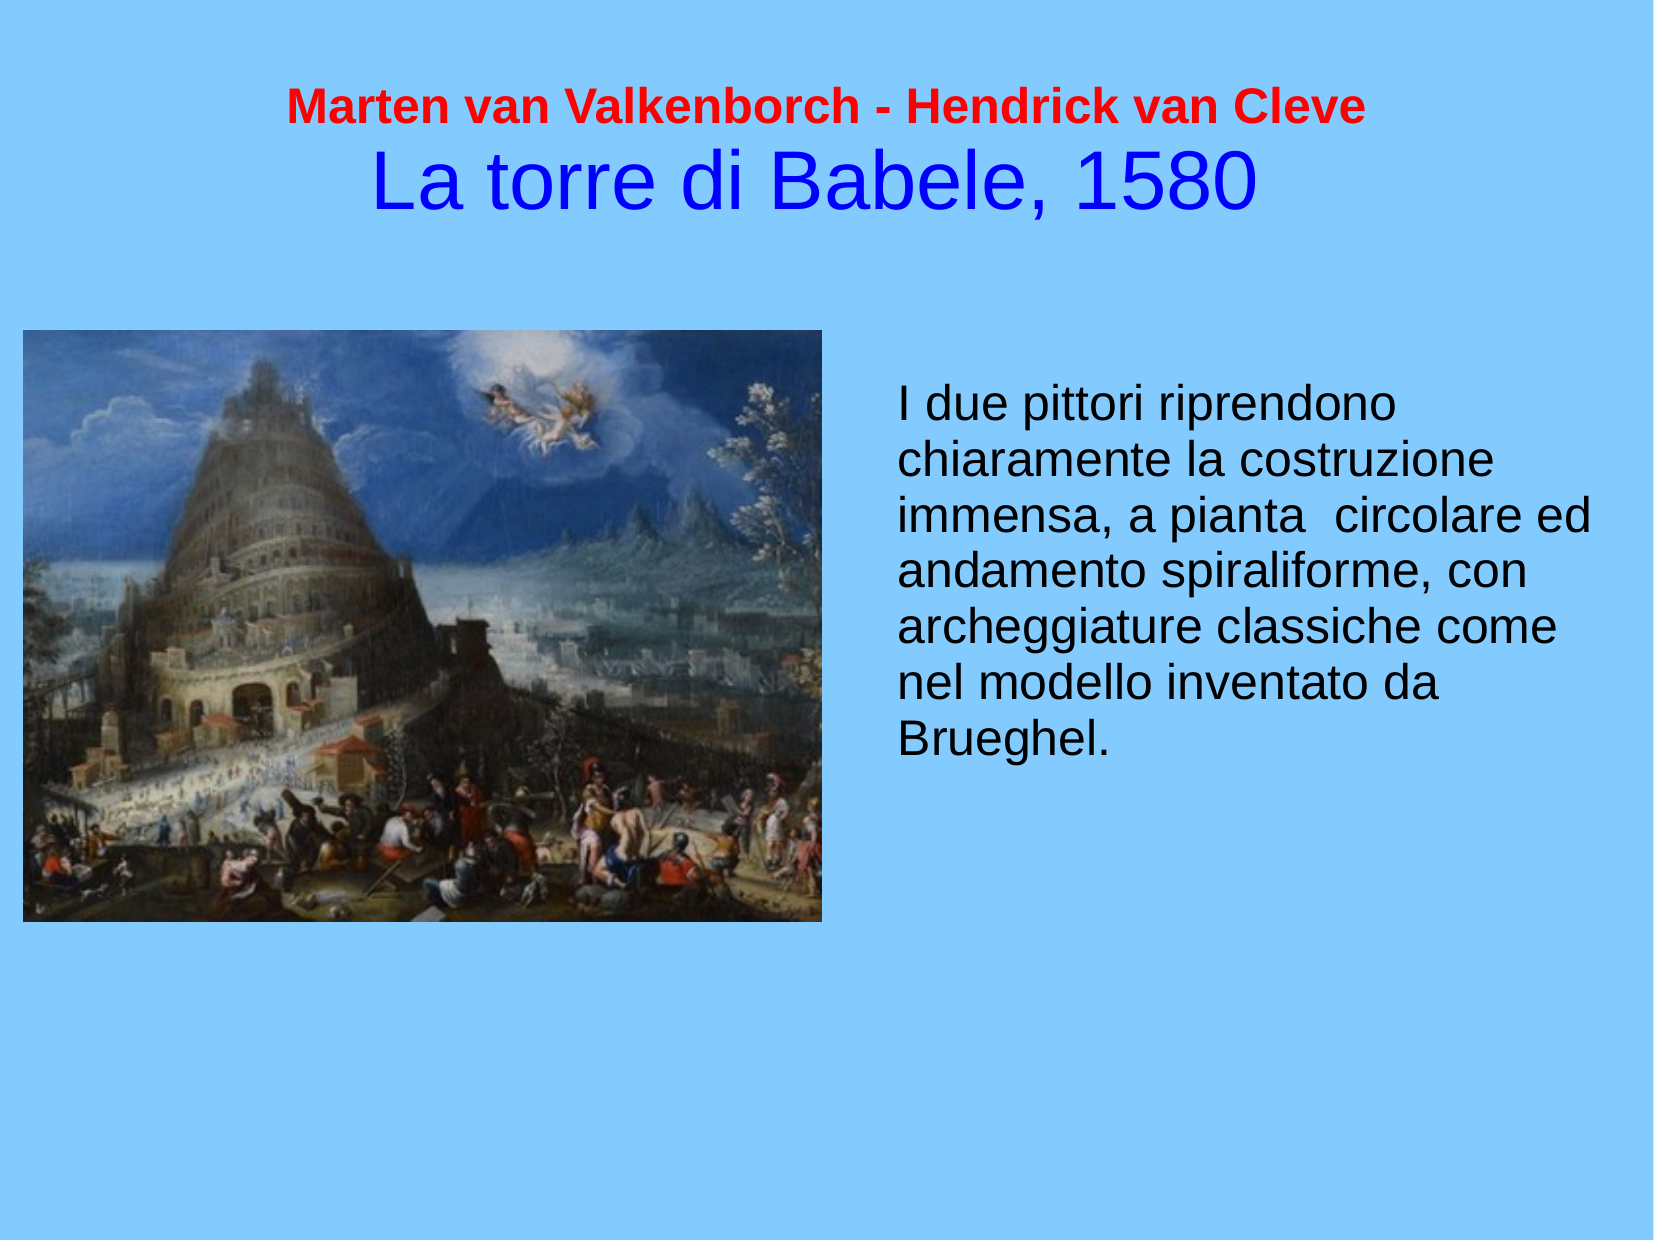

# Marten van Valkenborch - Hendrick van Cleve La torre di Babele, 1580
I due pittori riprendono chiaramente la costruzione immensa, a pianta  circolare ed andamento spiraliforme, con archeggiature classiche come nel modello inventato da Brueghel.